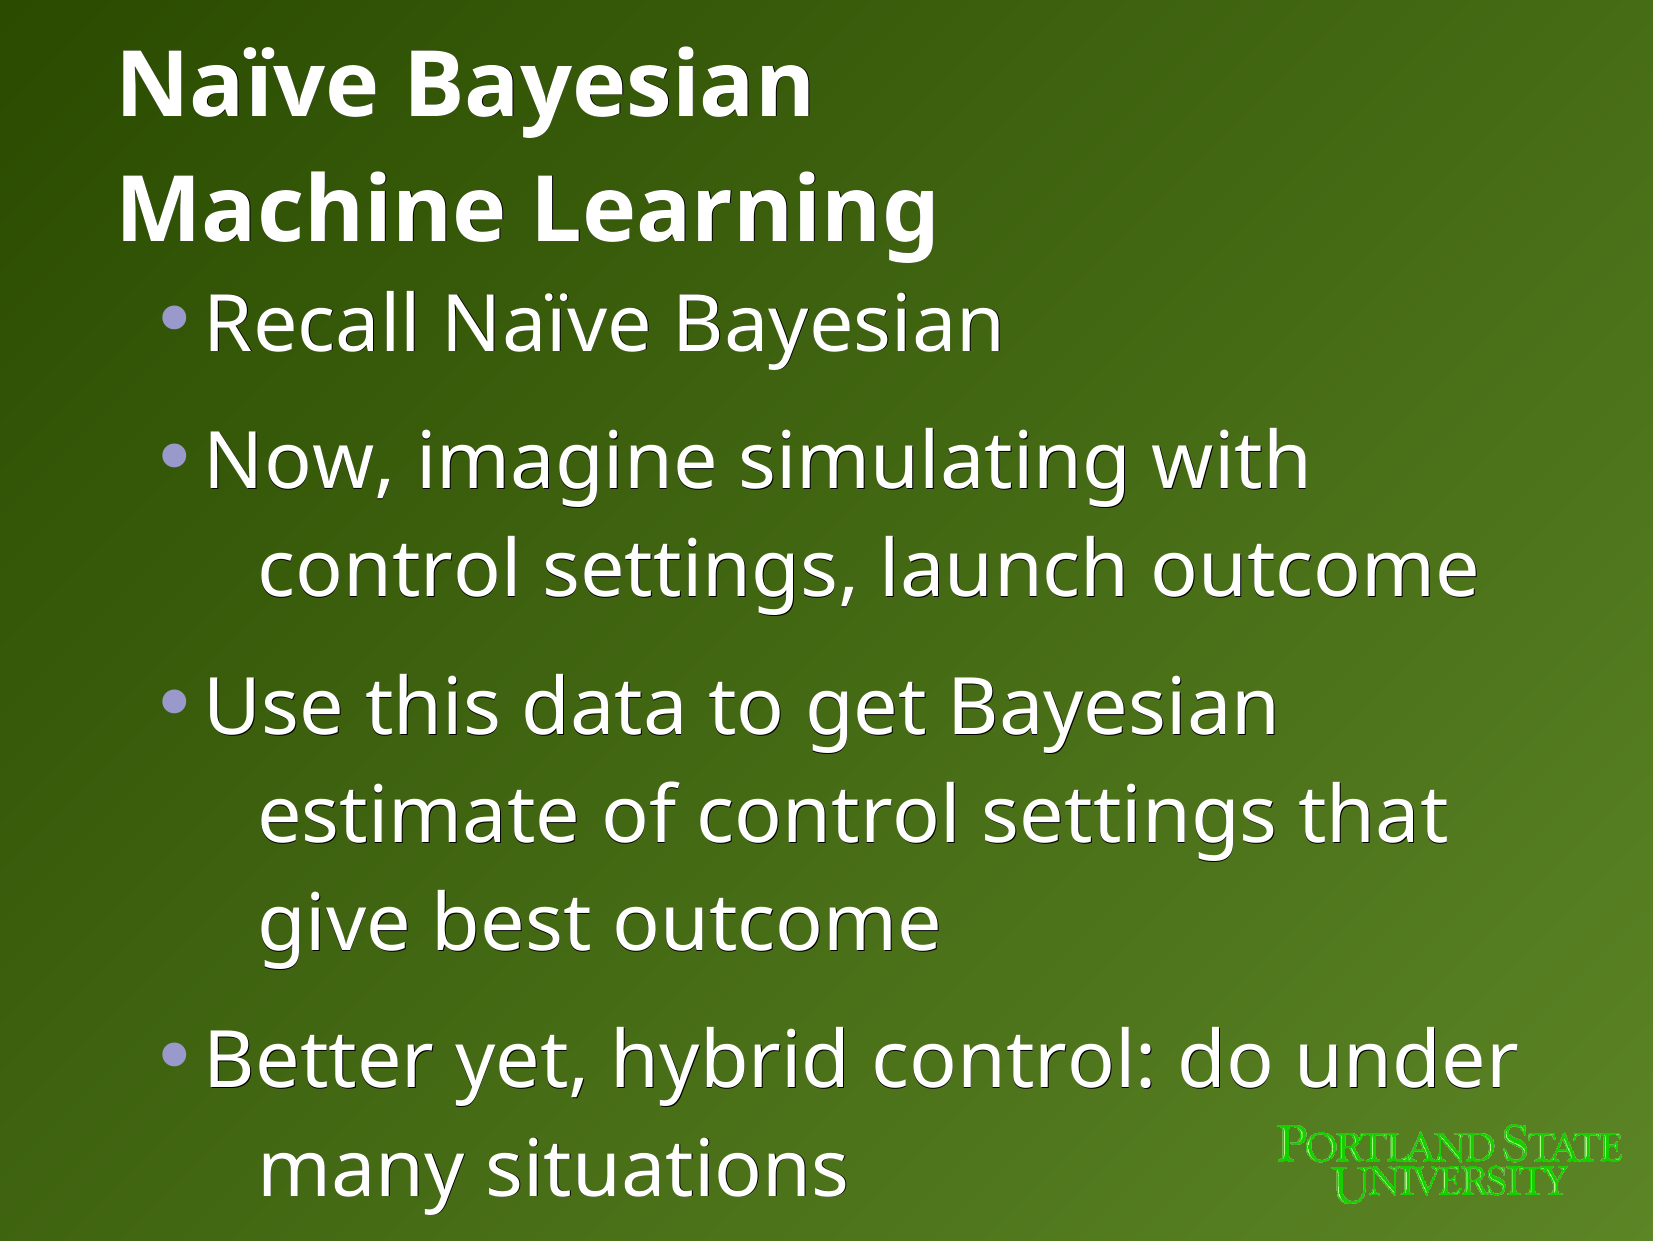

# Naïve Bayesian Machine Learning
Recall Naïve Bayesian
Now, imagine simulating with
control settings, launch outcome
Use this data to get Bayesian estimate of control settings that give best outcome
Better yet, hybrid control: do under many situations